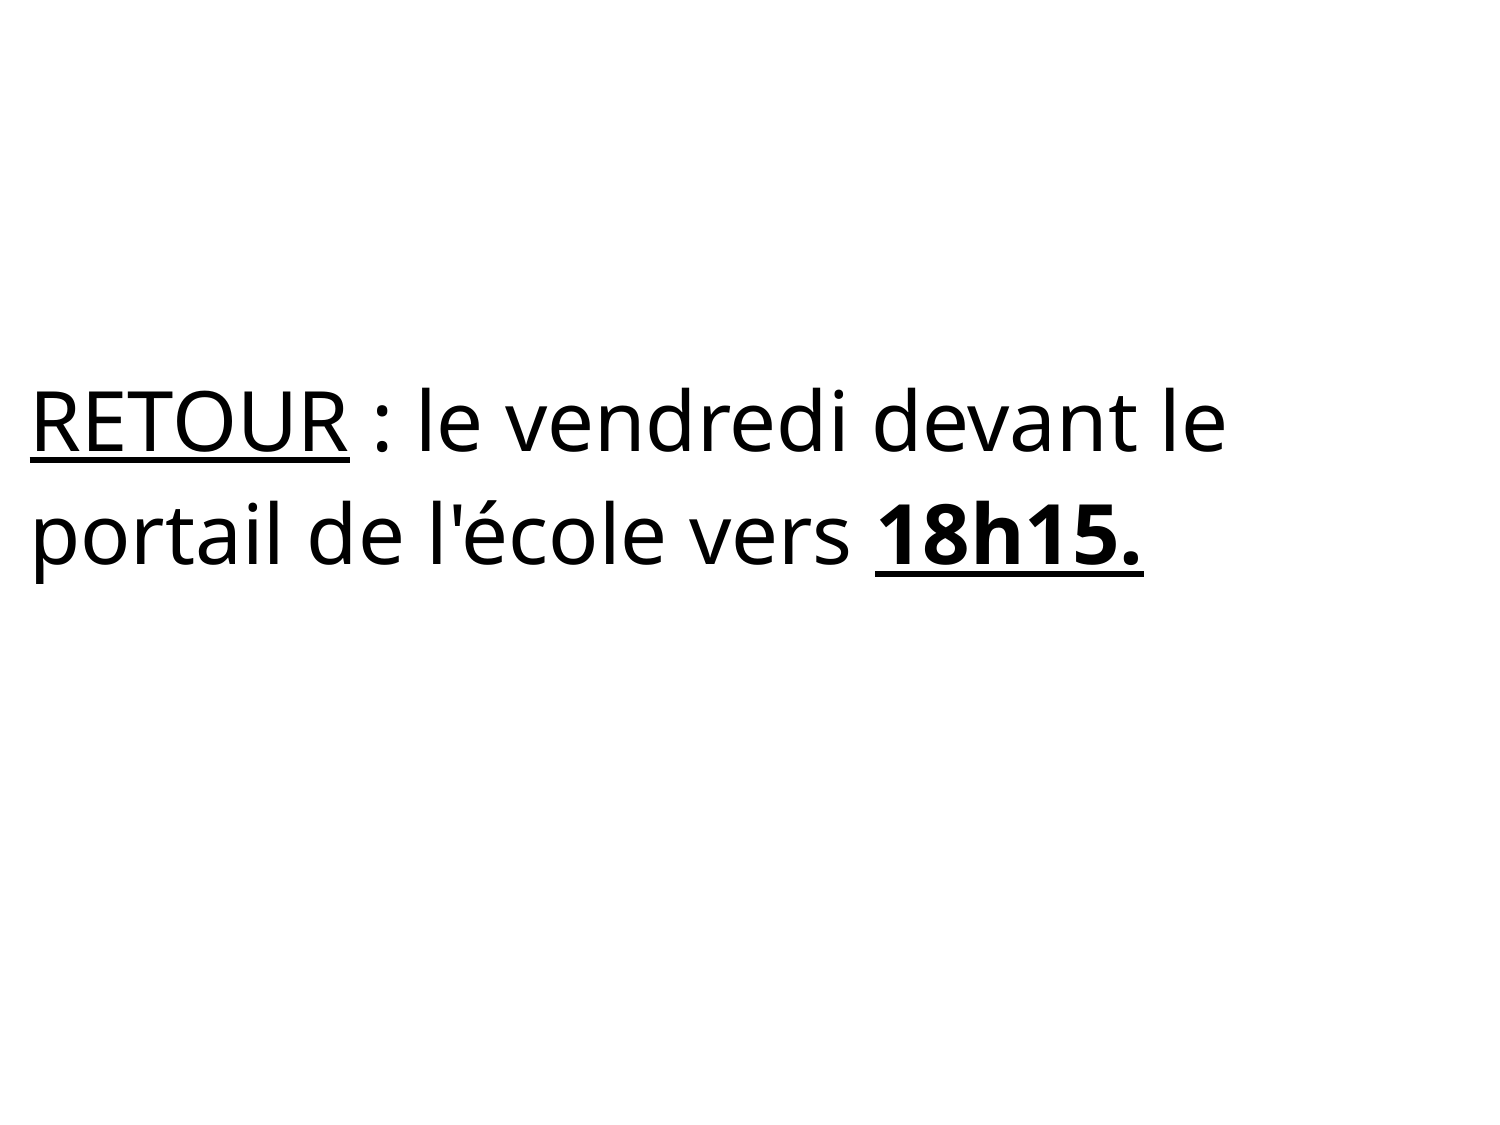

#
RETOUR : le vendredi devant le portail de l'école vers 18h15.